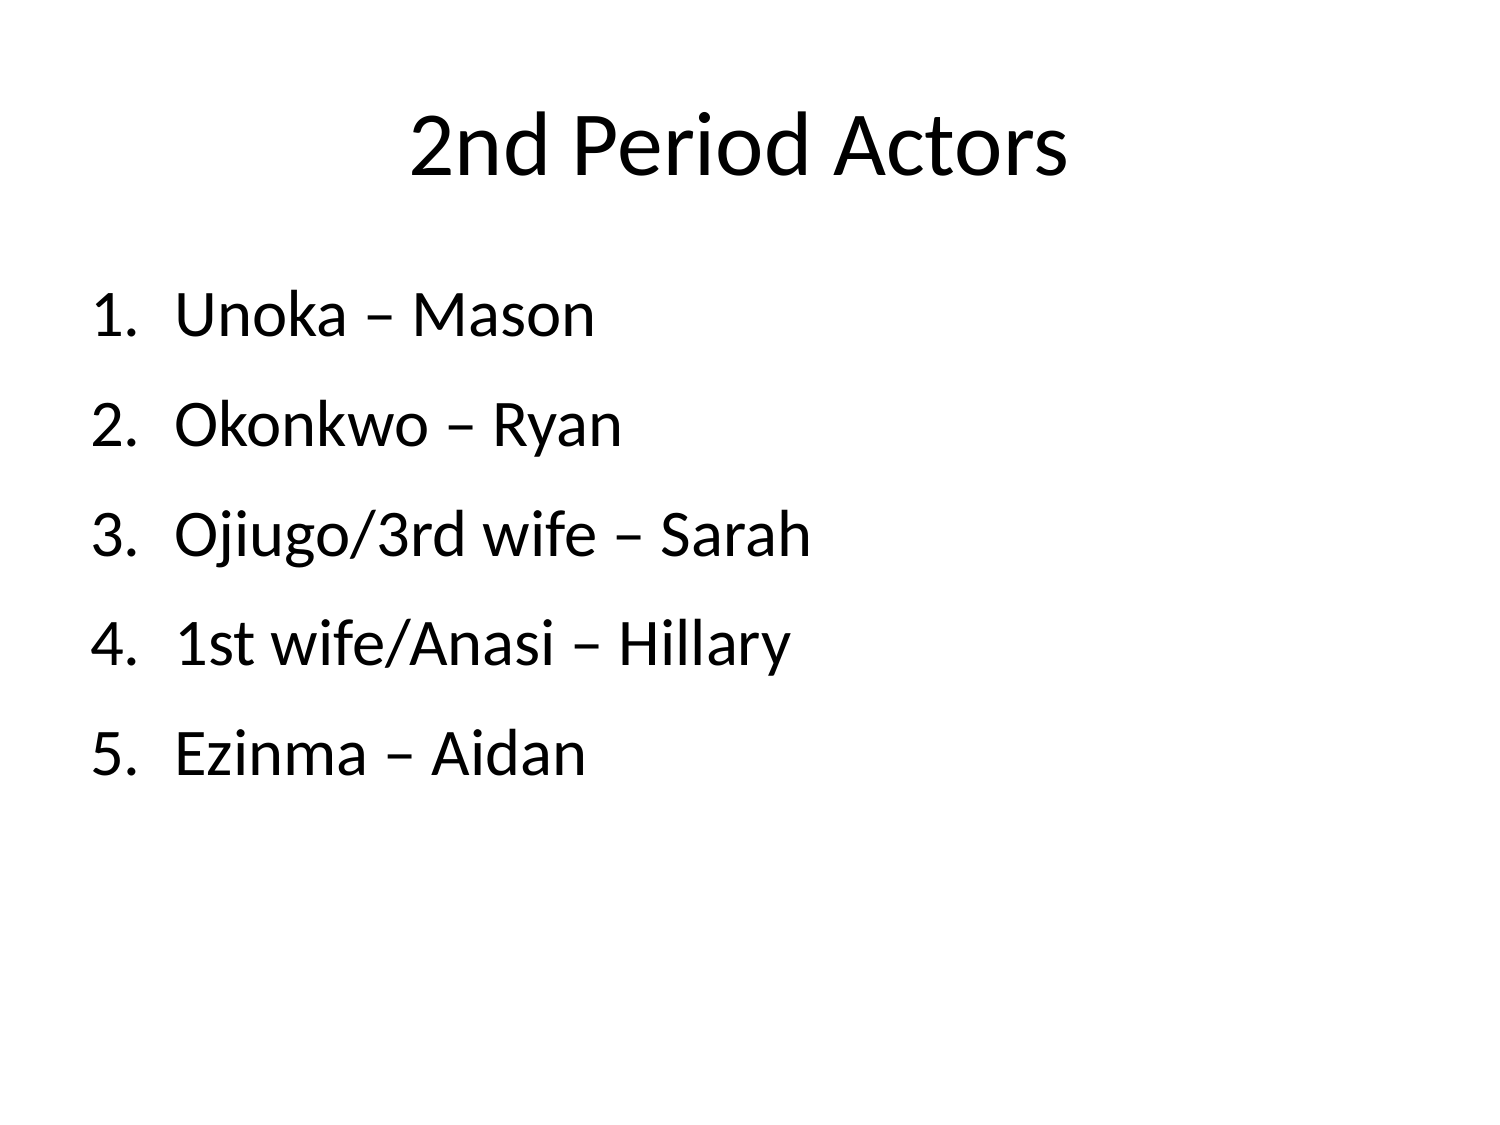

# 2nd Period Actors
Unoka – Mason
Okonkwo – Ryan
Ojiugo/3rd wife – Sarah
1st wife/Anasi – Hillary
Ezinma – Aidan